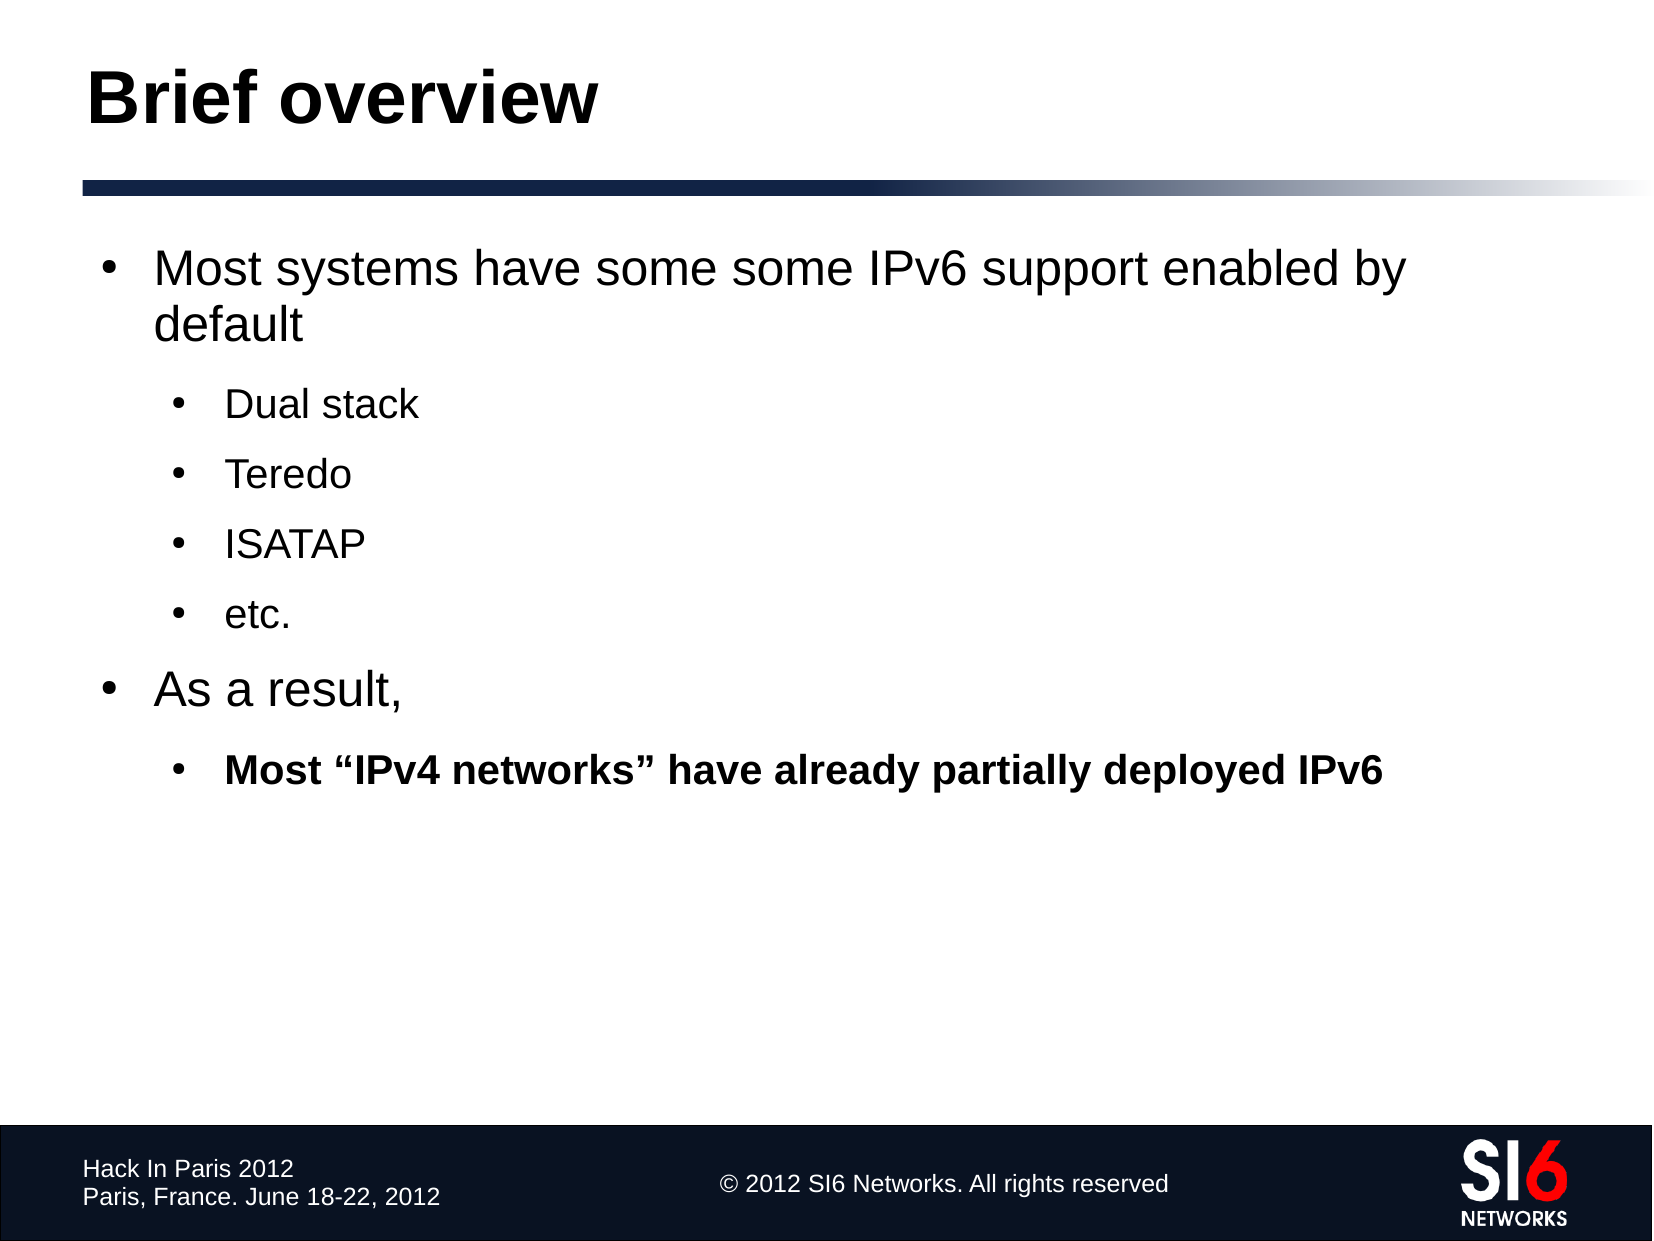

# Brief overview
Most systems have some some IPv6 support enabled by default
Dual stack
Teredo
ISATAP
etc.
As a result,
Most “IPv4 networks” have already partially deployed IPv6
Congreso de Seguridad en Computo 2011